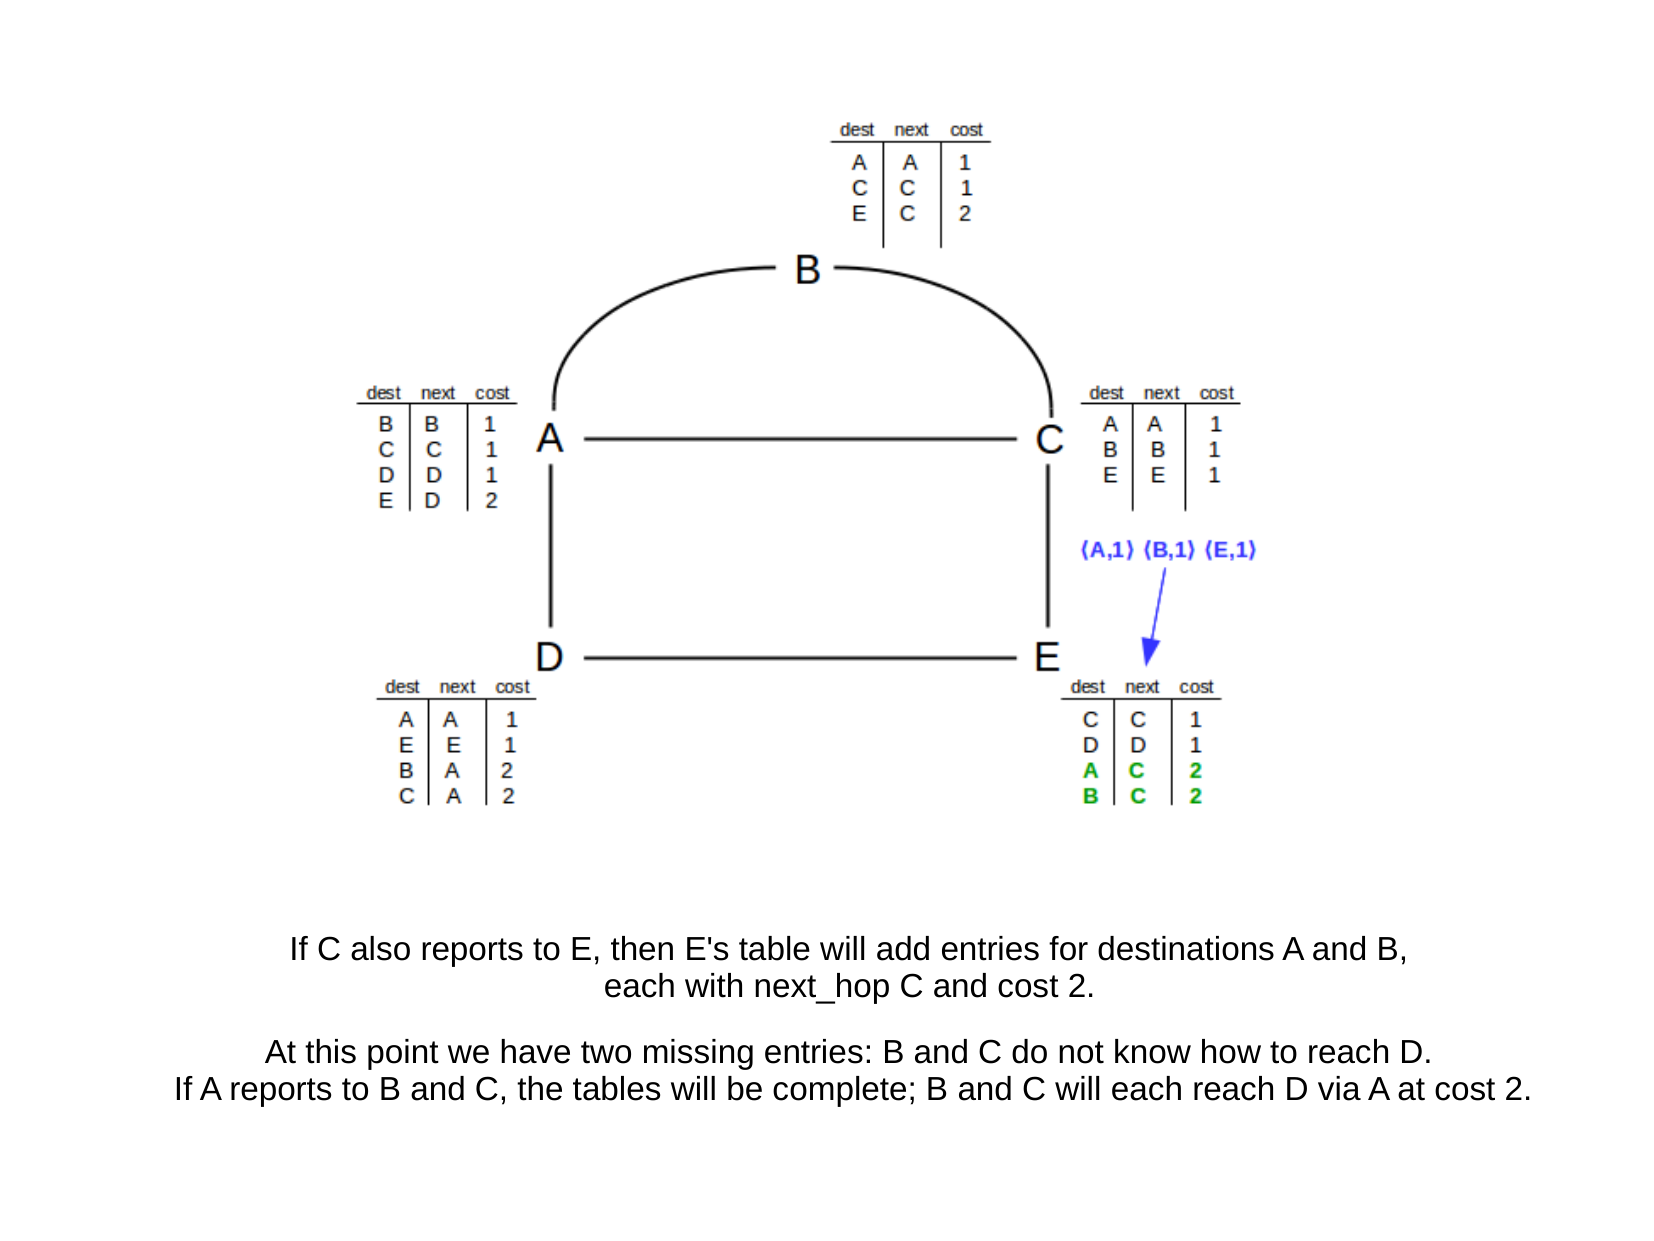

# If C also reports to E, then E's table will add entries for destinations A and B, each with next_hop C and cost 2.
At this point we have two missing entries: B and C do not know how to reach D.
If A reports to B and C, the tables will be complete; B and C will each reach D via A at cost 2.